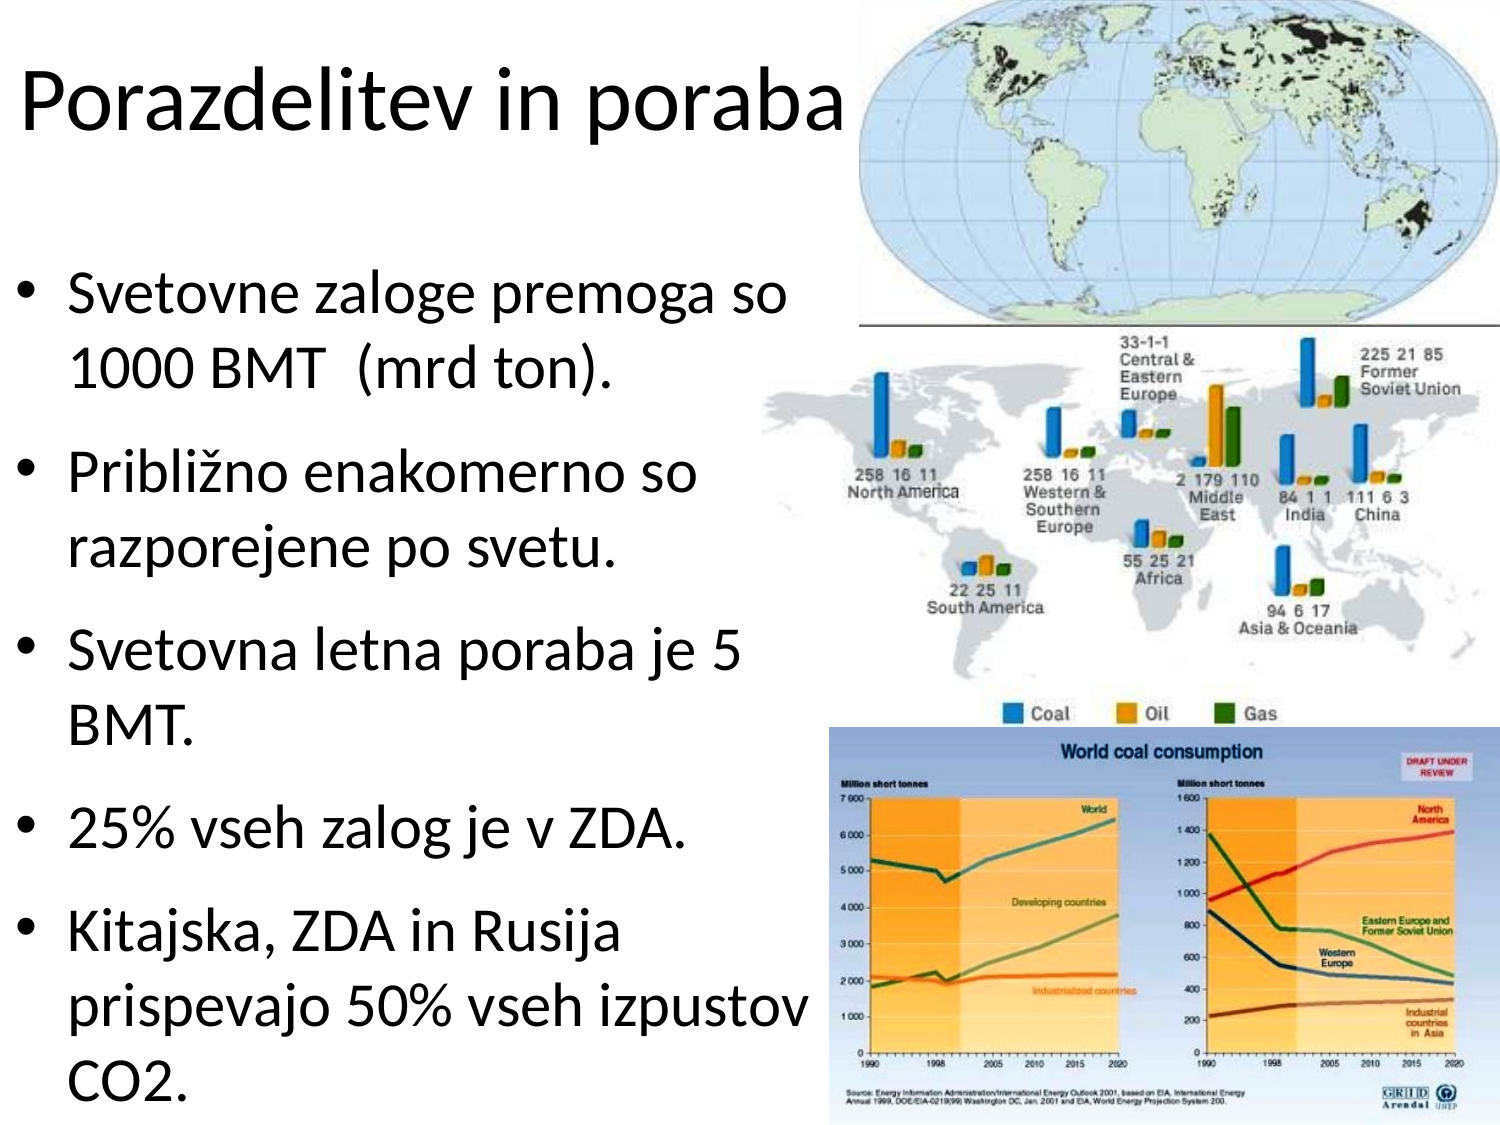

# Porazdelitev in poraba
Svetovne zaloge premoga so 1000 BMT (mrd ton).
Približno enakomerno so razporejene po svetu.
Svetovna letna poraba je 5 BMT.
25% vseh zalog je v ZDA.
Kitajska, ZDA in Rusija prispevajo 50% vseh izpustov CO2.